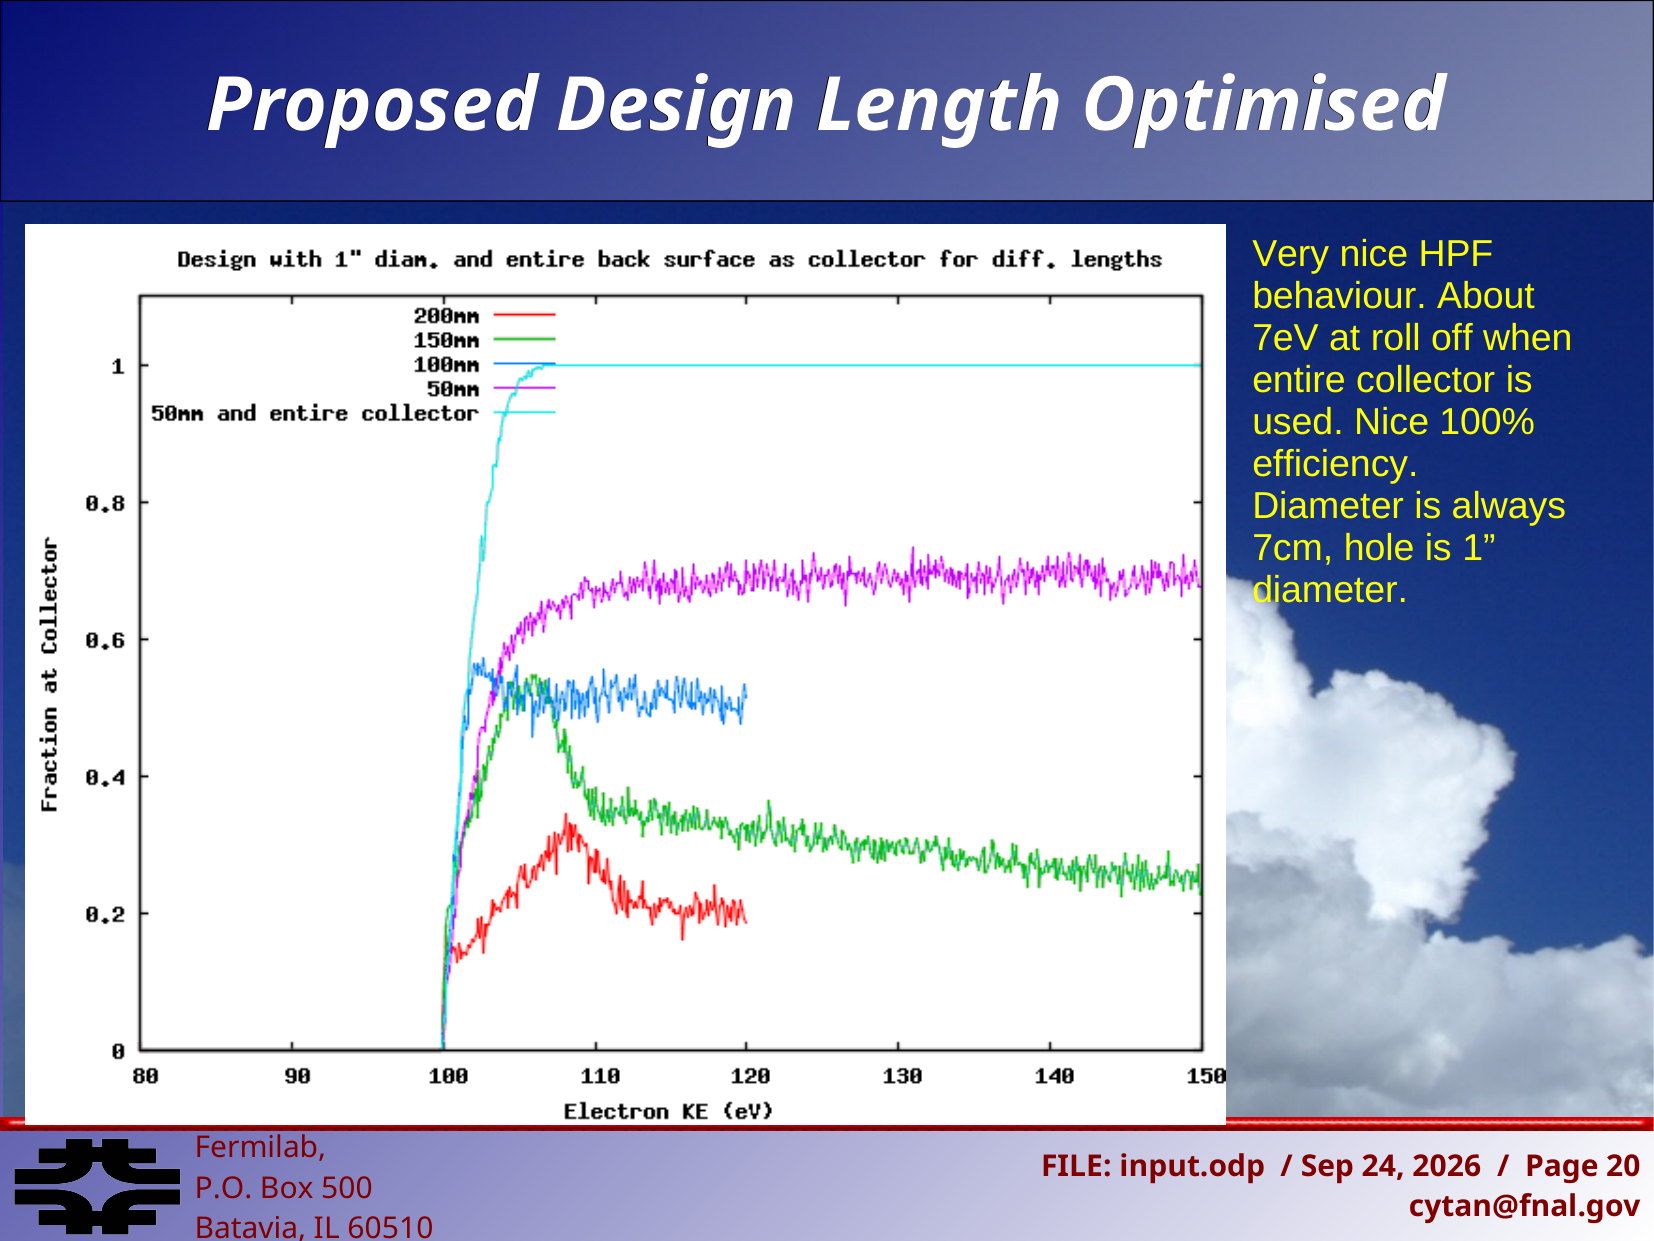

# Proposed Design Length Optimised
Very nice HPF behaviour. About 7eV at roll off when entire collector is used. Nice 100% efficiency.
Diameter is always 7cm, hole is 1” diameter.